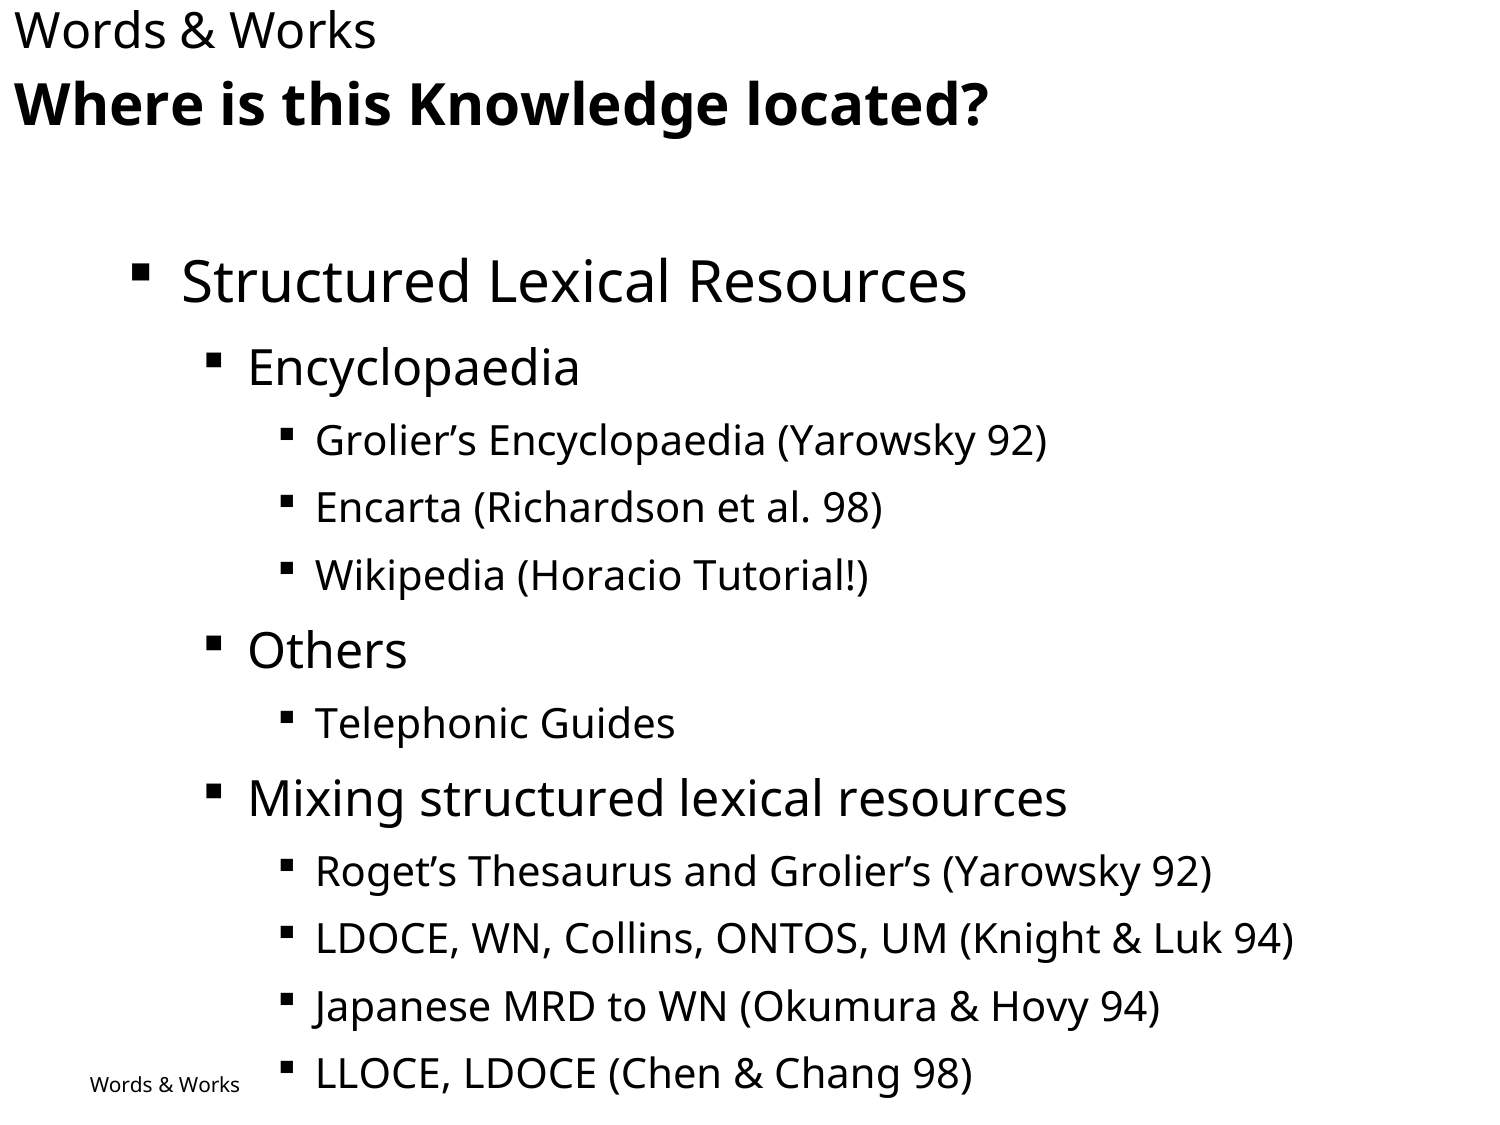

Words & Works
Where is this Knowledge located?
# Structured Lexical Resources
Encyclopaedia
Grolier’s Encyclopaedia (Yarowsky 92)
Encarta (Richardson et al. 98)
Wikipedia (Horacio Tutorial!)
Others
Telephonic Guides
Mixing structured lexical resources
Roget’s Thesaurus and Grolier’s (Yarowsky 92)
LDOCE, WN, Collins, ONTOS, UM (Knight & Luk 94)
Japanese MRD to WN (Okumura & Hovy 94)
LLOCE, LDOCE (Chen & Chang 98)